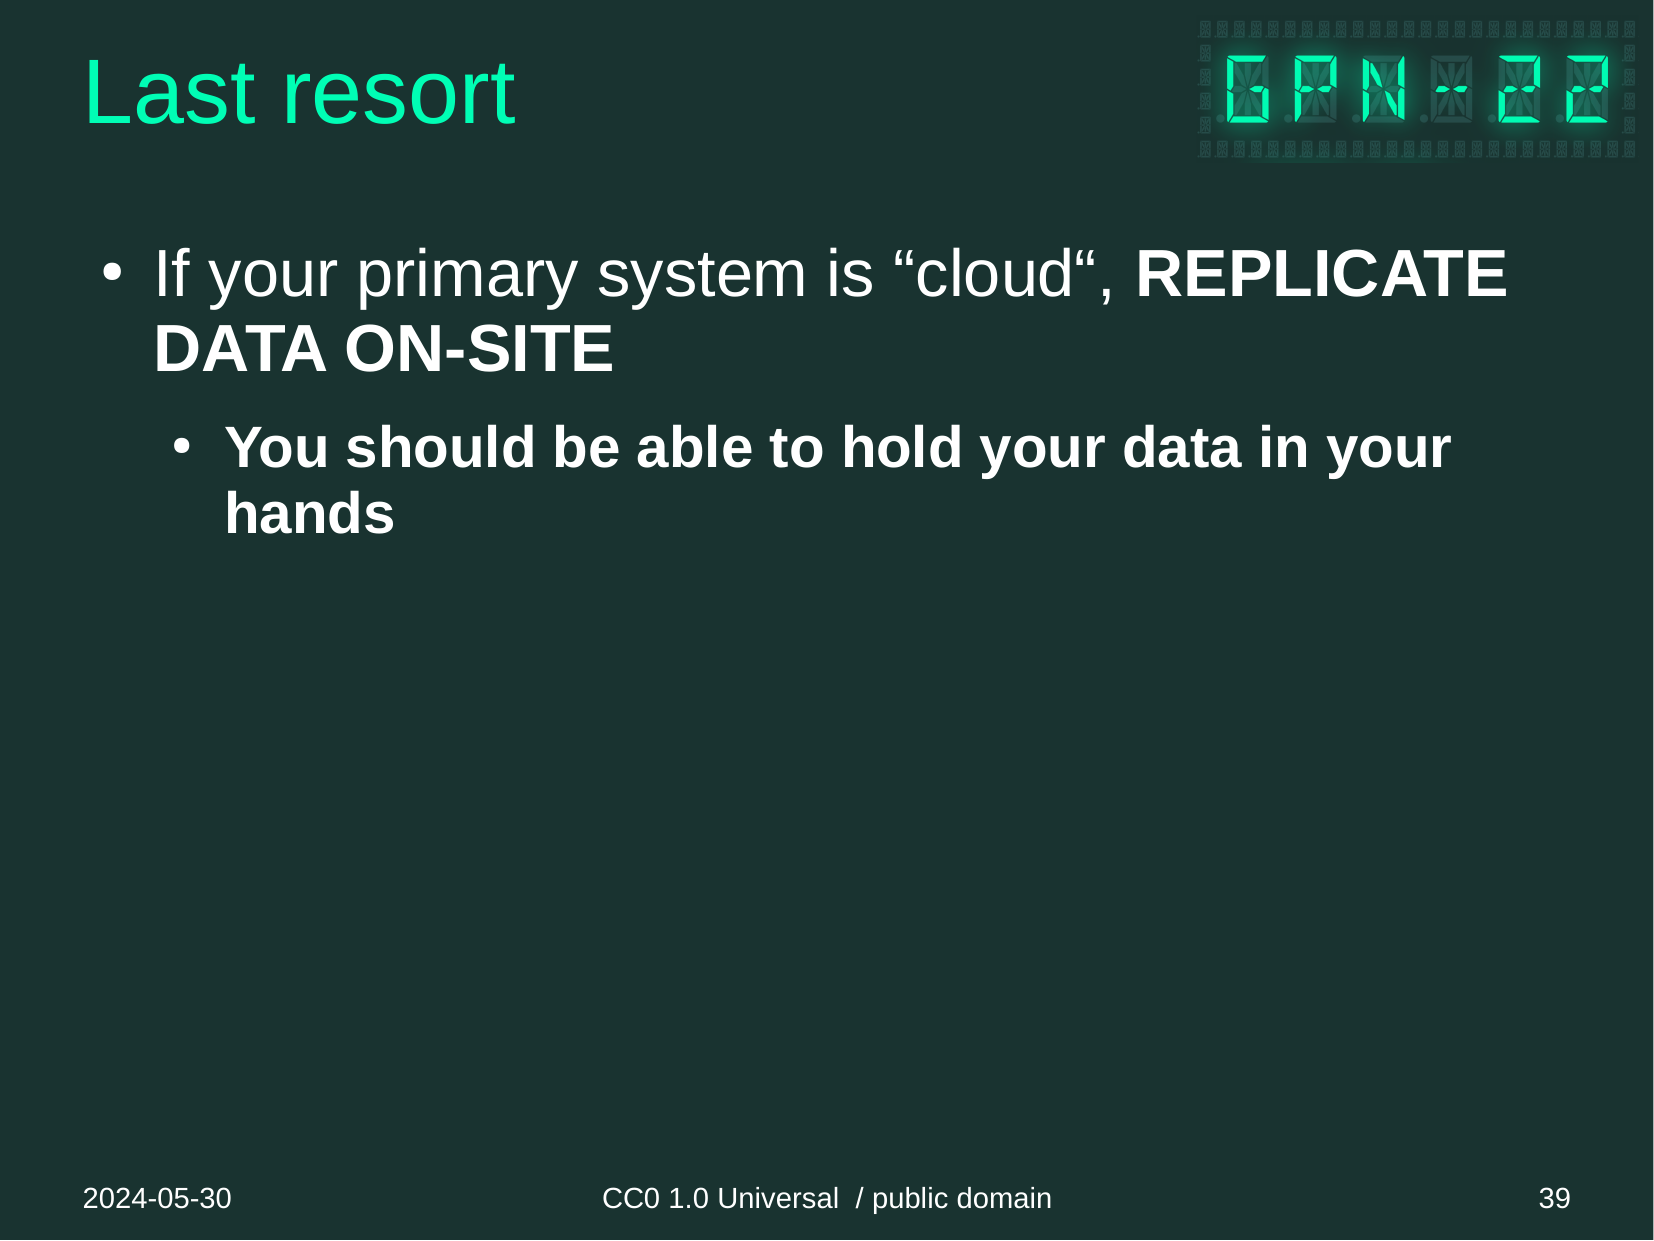

# Last resort
If your primary system is “cloud“, REPLICATE DATA ON-SITE
You should be able to hold your data in your hands